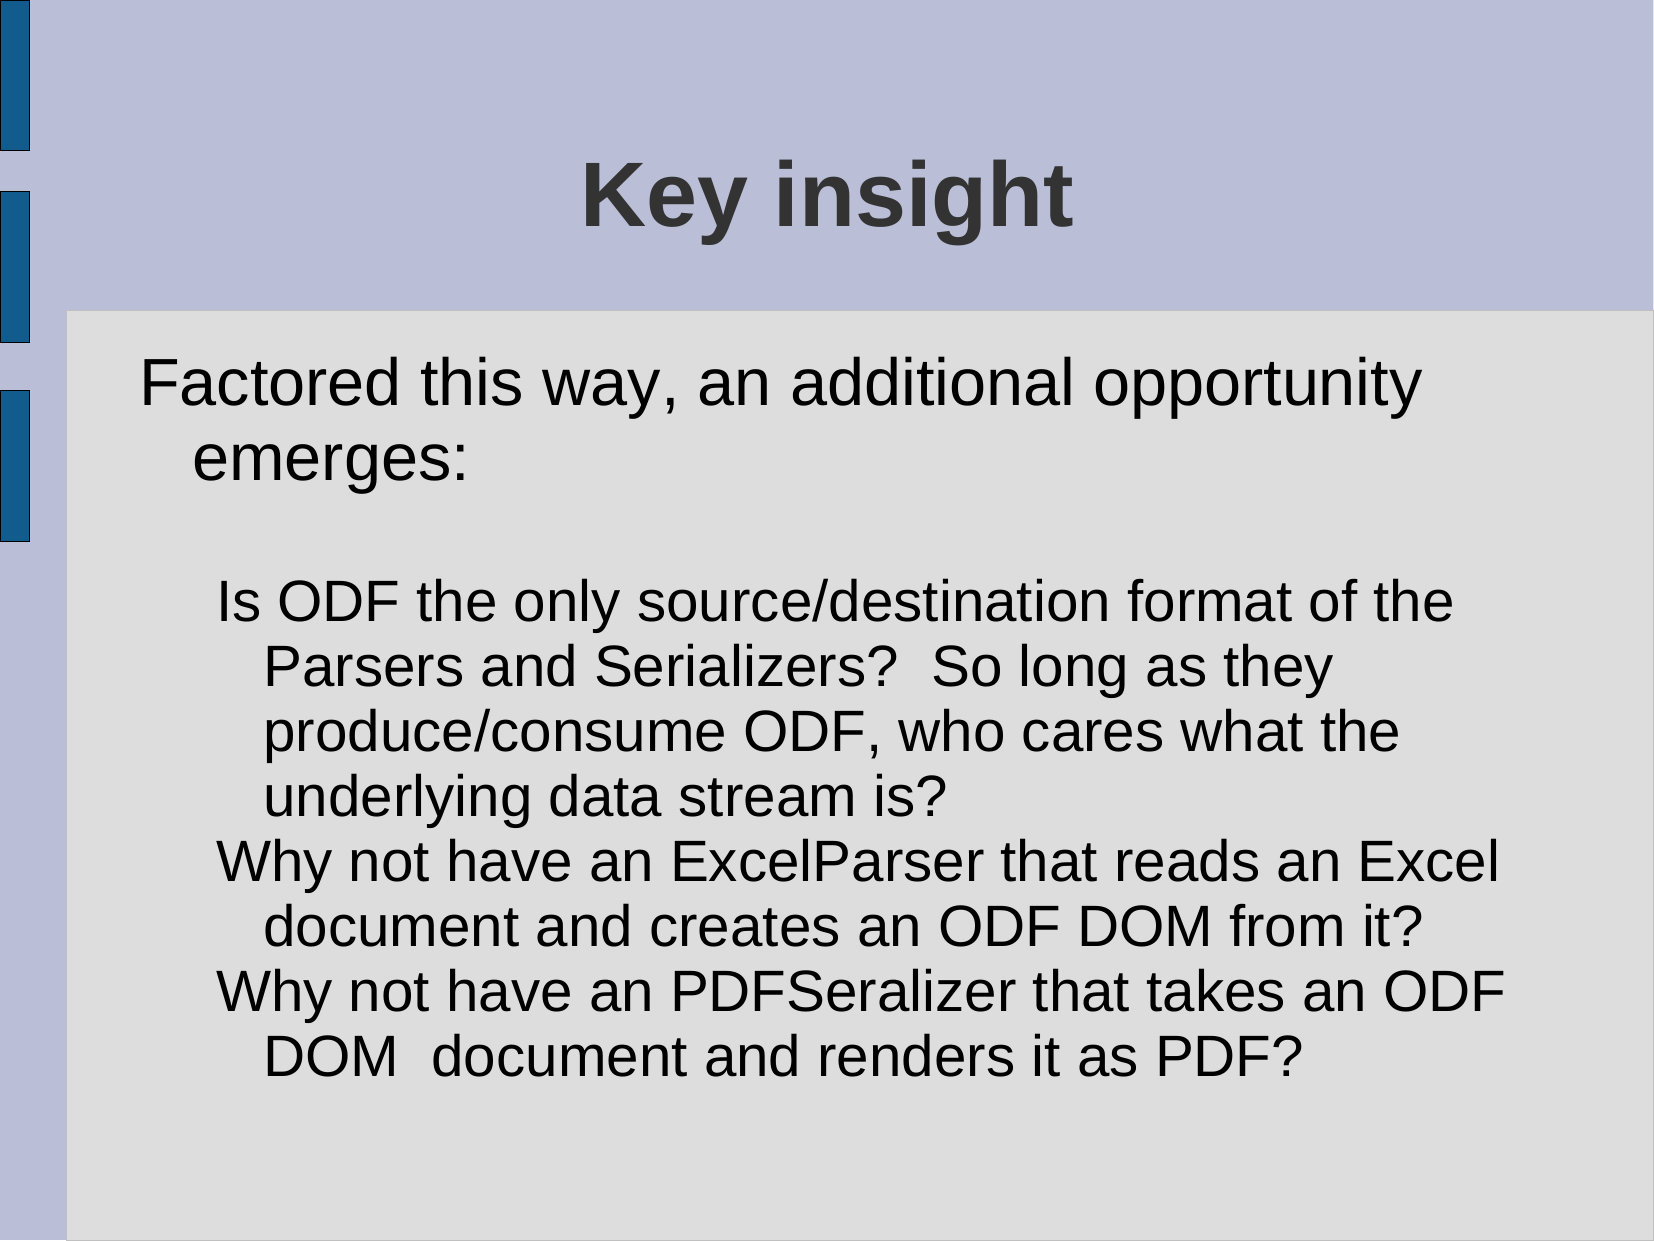

# Key insight
Factored this way, an additional opportunity emerges:
Is ODF the only source/destination format of the Parsers and Serializers? So long as they produce/consume ODF, who cares what the underlying data stream is?
Why not have an ExcelParser that reads an Excel document and creates an ODF DOM from it?
Why not have an PDFSeralizer that takes an ODF DOM document and renders it as PDF?